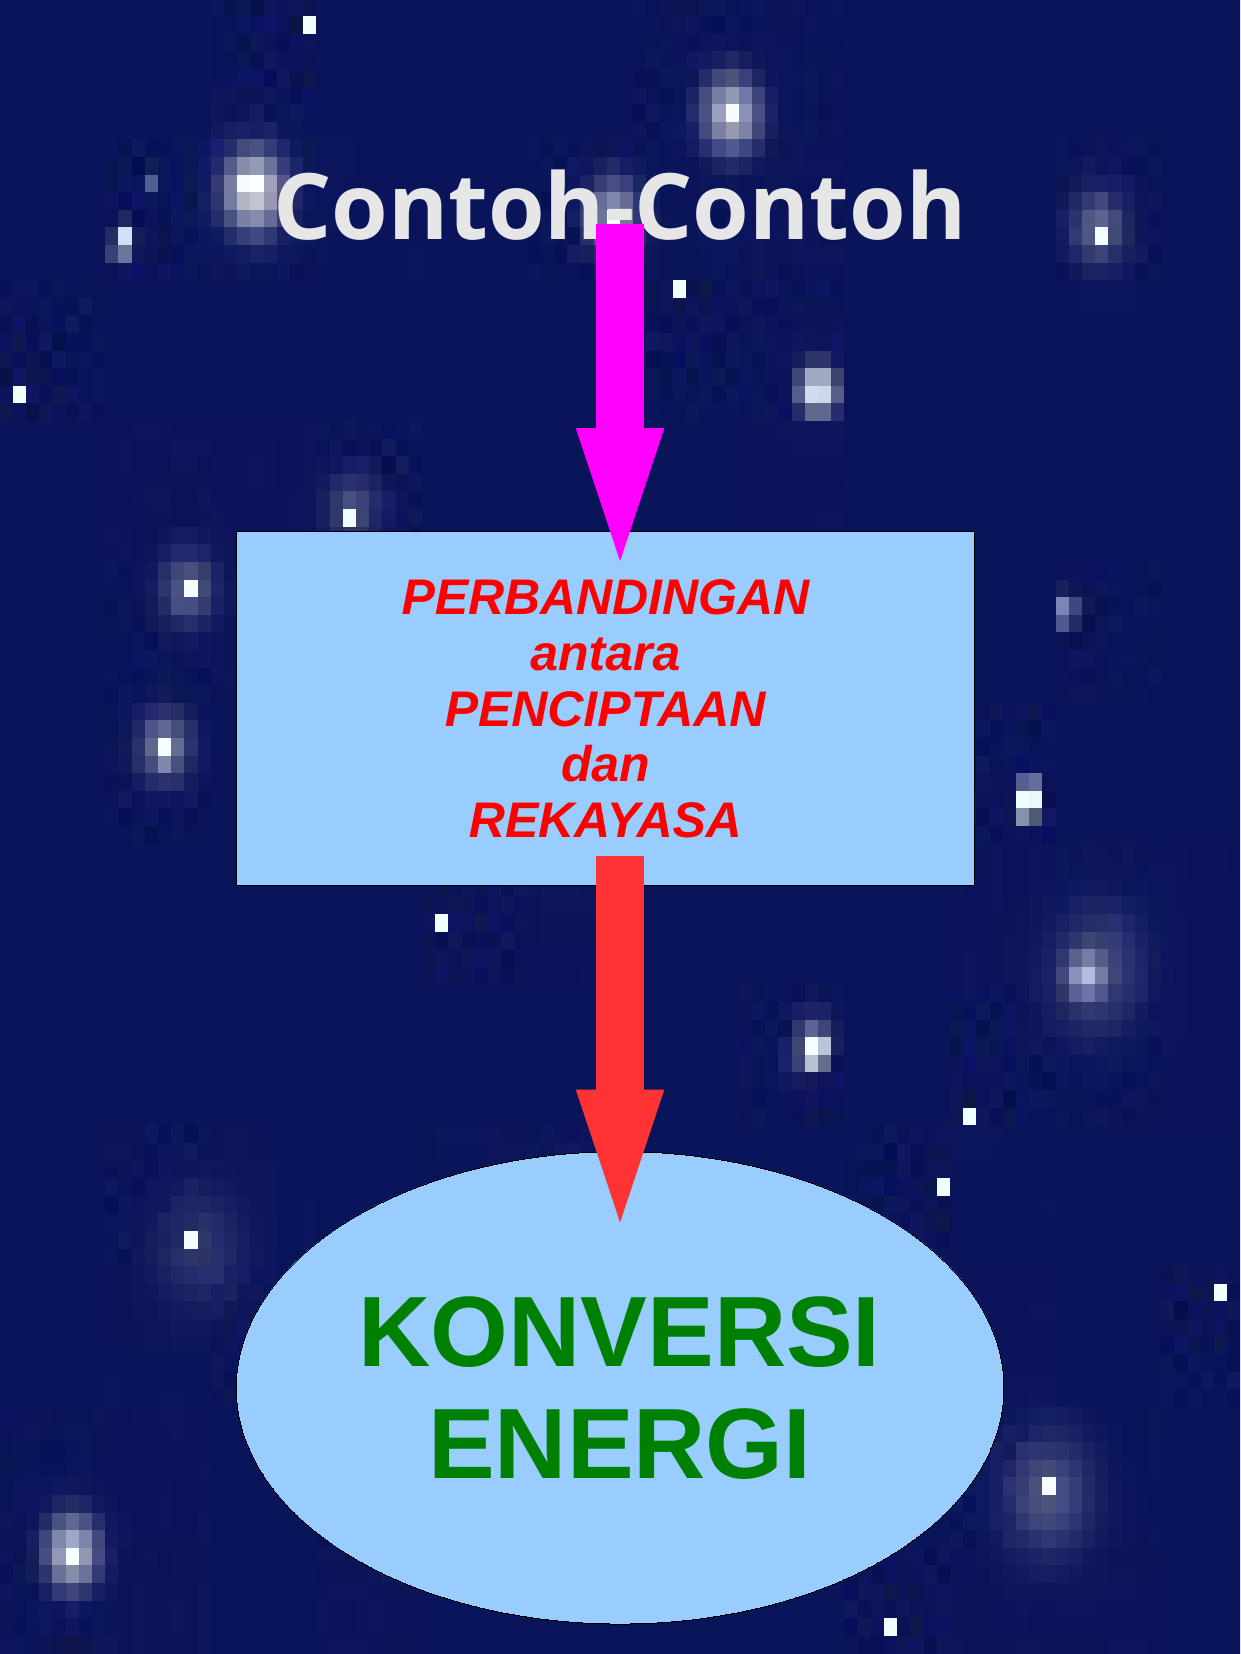

# Contoh-Contoh
PERBANDINGAN
antara
PENCIPTAAN
dan
REKAYASA
KONVERSI
ENERGI